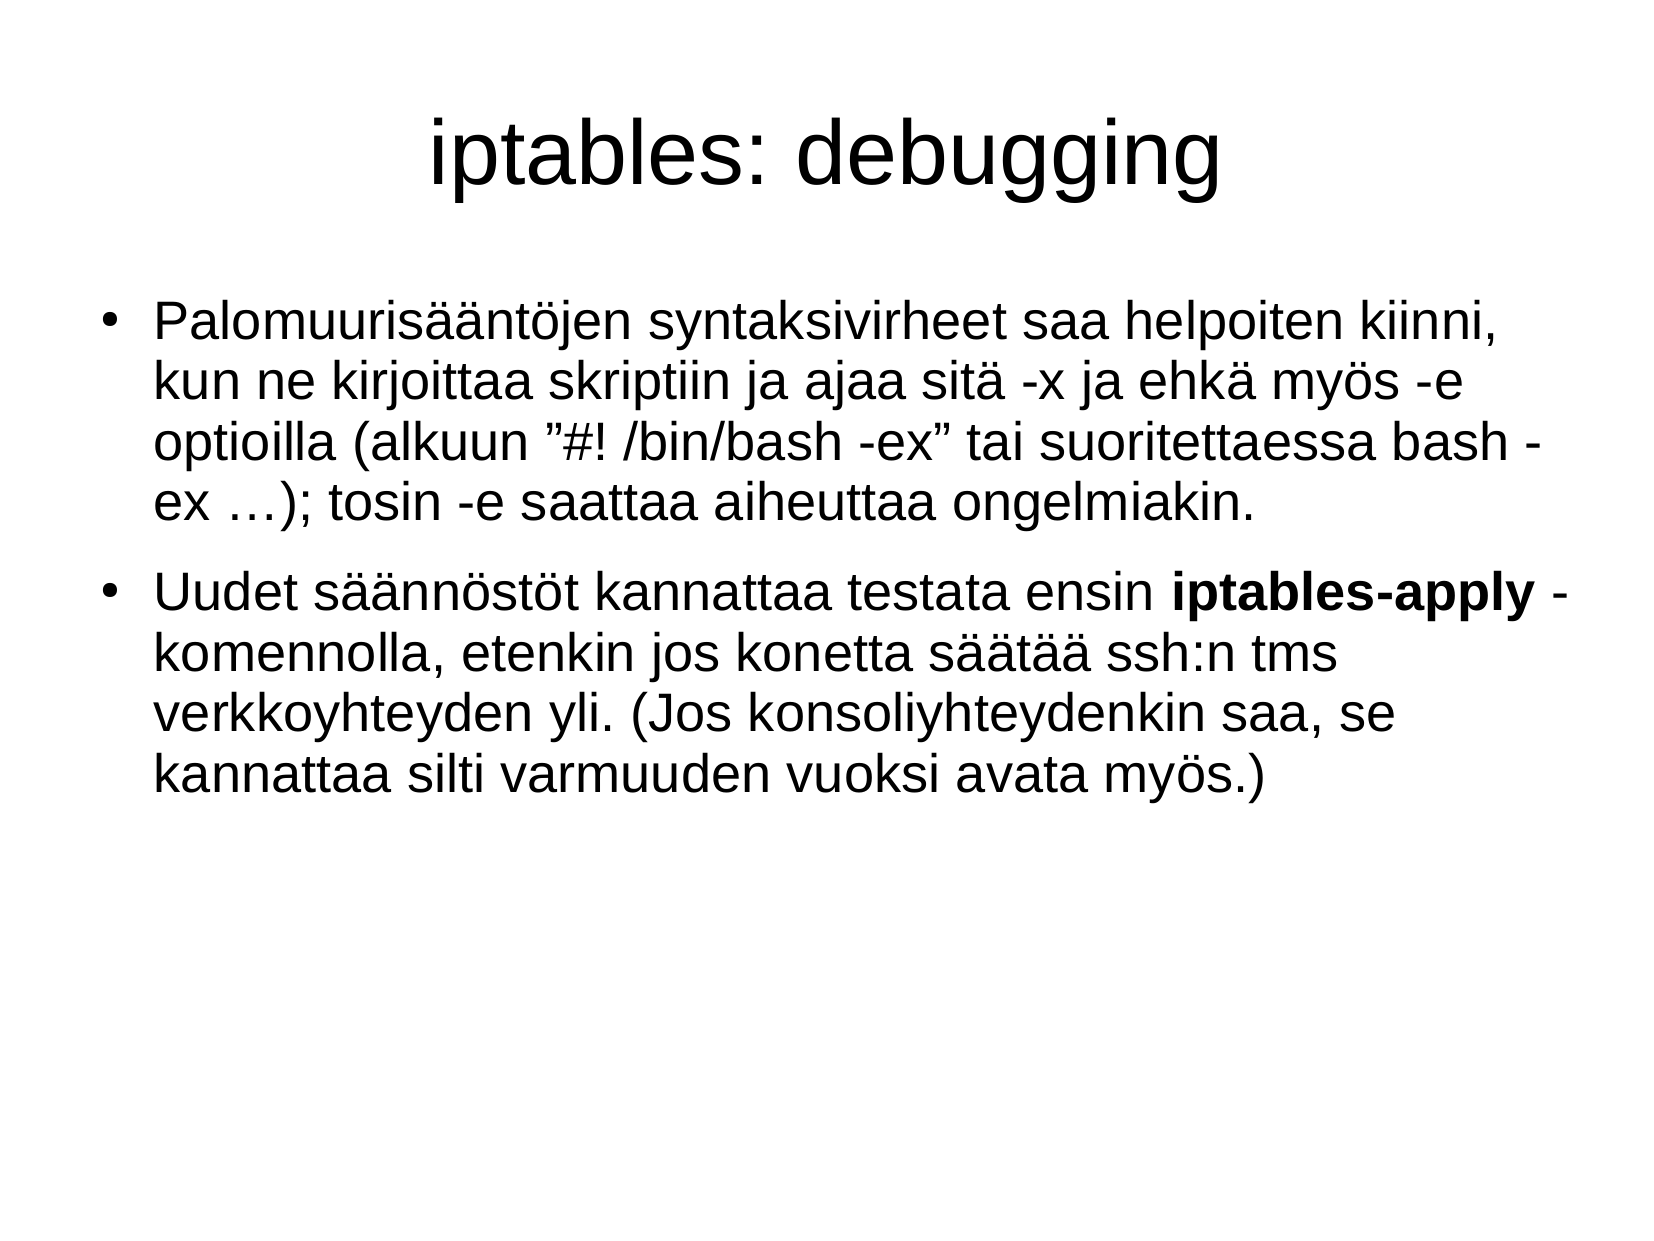

# iptables: debugging
Palomuurisääntöjen syntaksivirheet saa helpoiten kiinni, kun ne kirjoittaa skriptiin ja ajaa sitä -x ja ehkä myös -e optioilla (alkuun ”#! /bin/bash -ex” tai suoritettaessa bash -ex …); tosin -e saattaa aiheuttaa ongelmiakin.
Uudet säännöstöt kannattaa testata ensin iptables-apply -komennolla, etenkin jos konetta säätää ssh:n tms verkkoyhteyden yli. (Jos konsoliyhteydenkin saa, se kannattaa silti varmuuden vuoksi avata myös.)